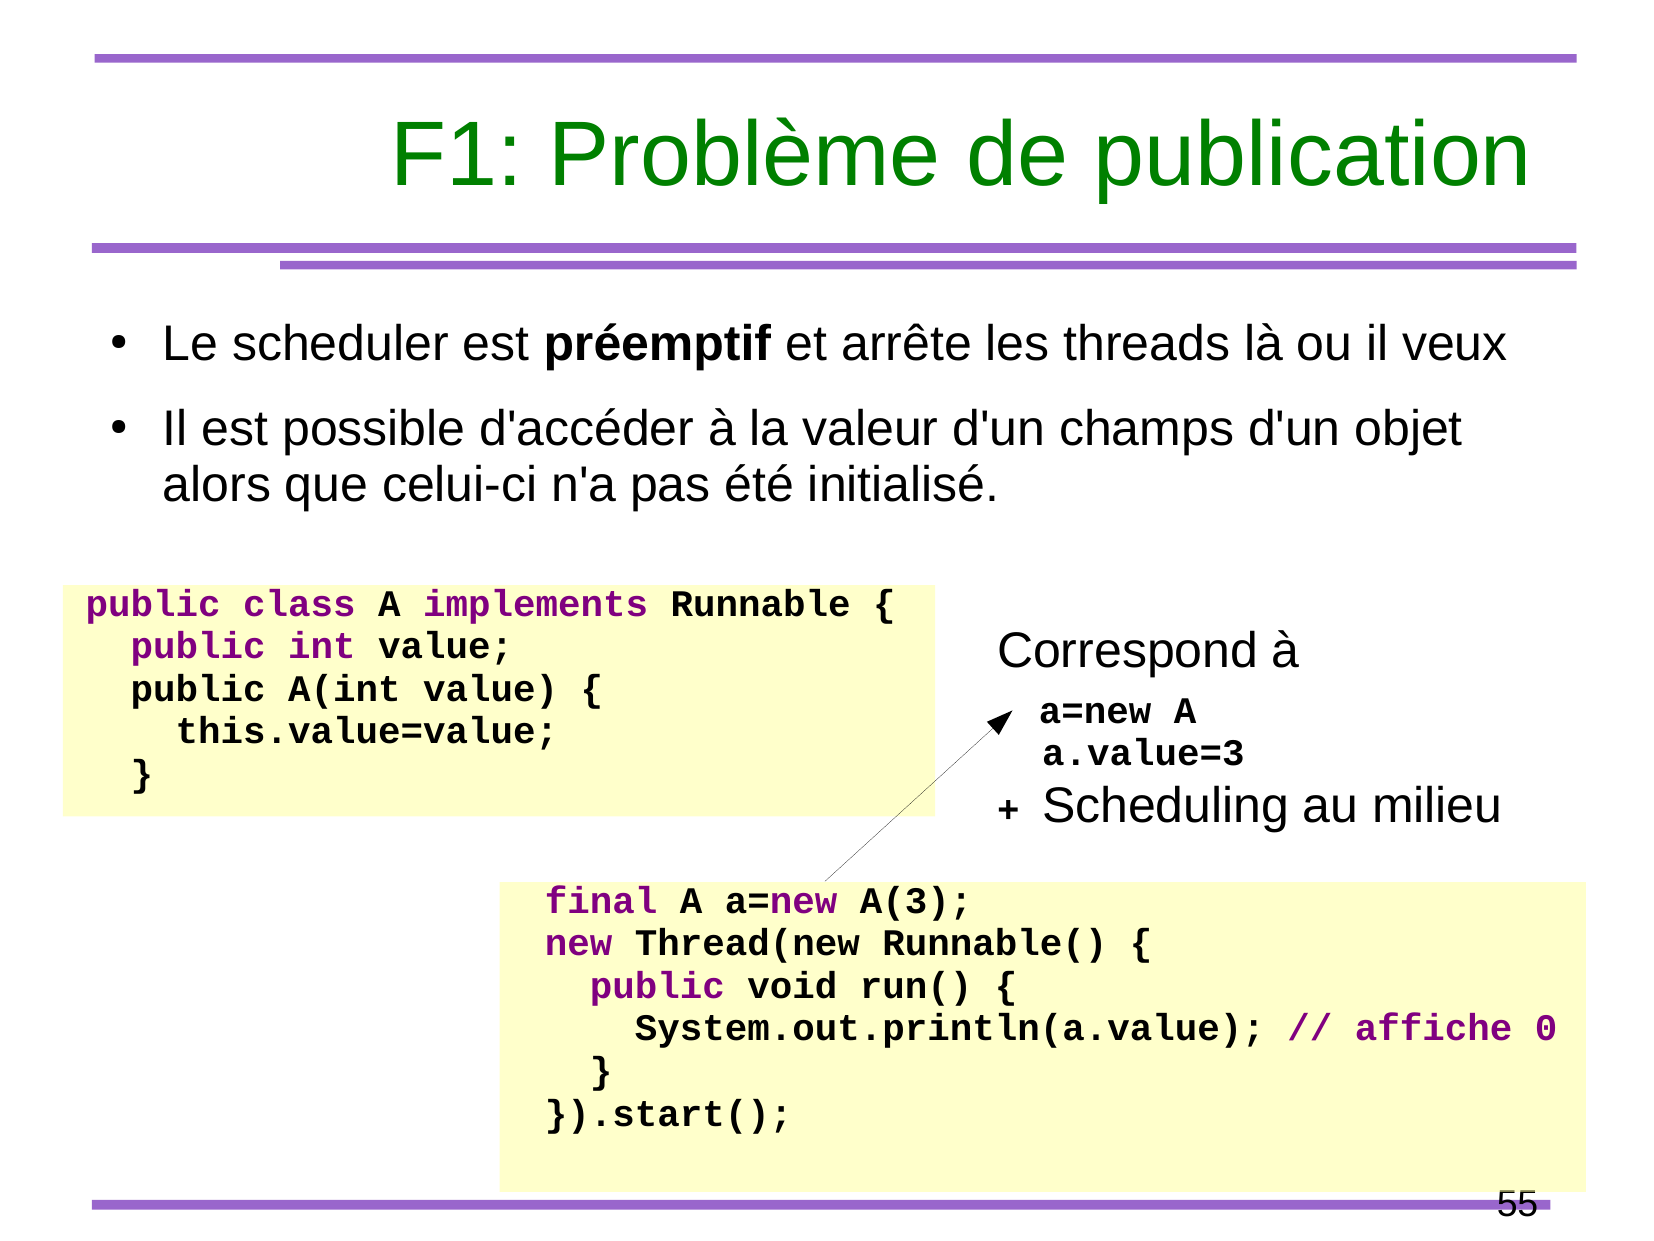

# F1: Problème de publication
Le scheduler est préemptif et arrête les threads là ou il veux
Il est possible d'accéder à la valeur d'un champs d'un objet alors que celui-ci n'a pas été initialisé.
 public class A implements Runnable {
 public int value;
 public A(int value) {
 this.value=value;
 }
}
Correspond à
 a=new A
 a.value=3
+ Scheduling au milieu
 final A a=new A(3);
 new Thread(new Runnable() {
 public void run() {
 System.out.println(a.value); // affiche 0
 }
 }).start();